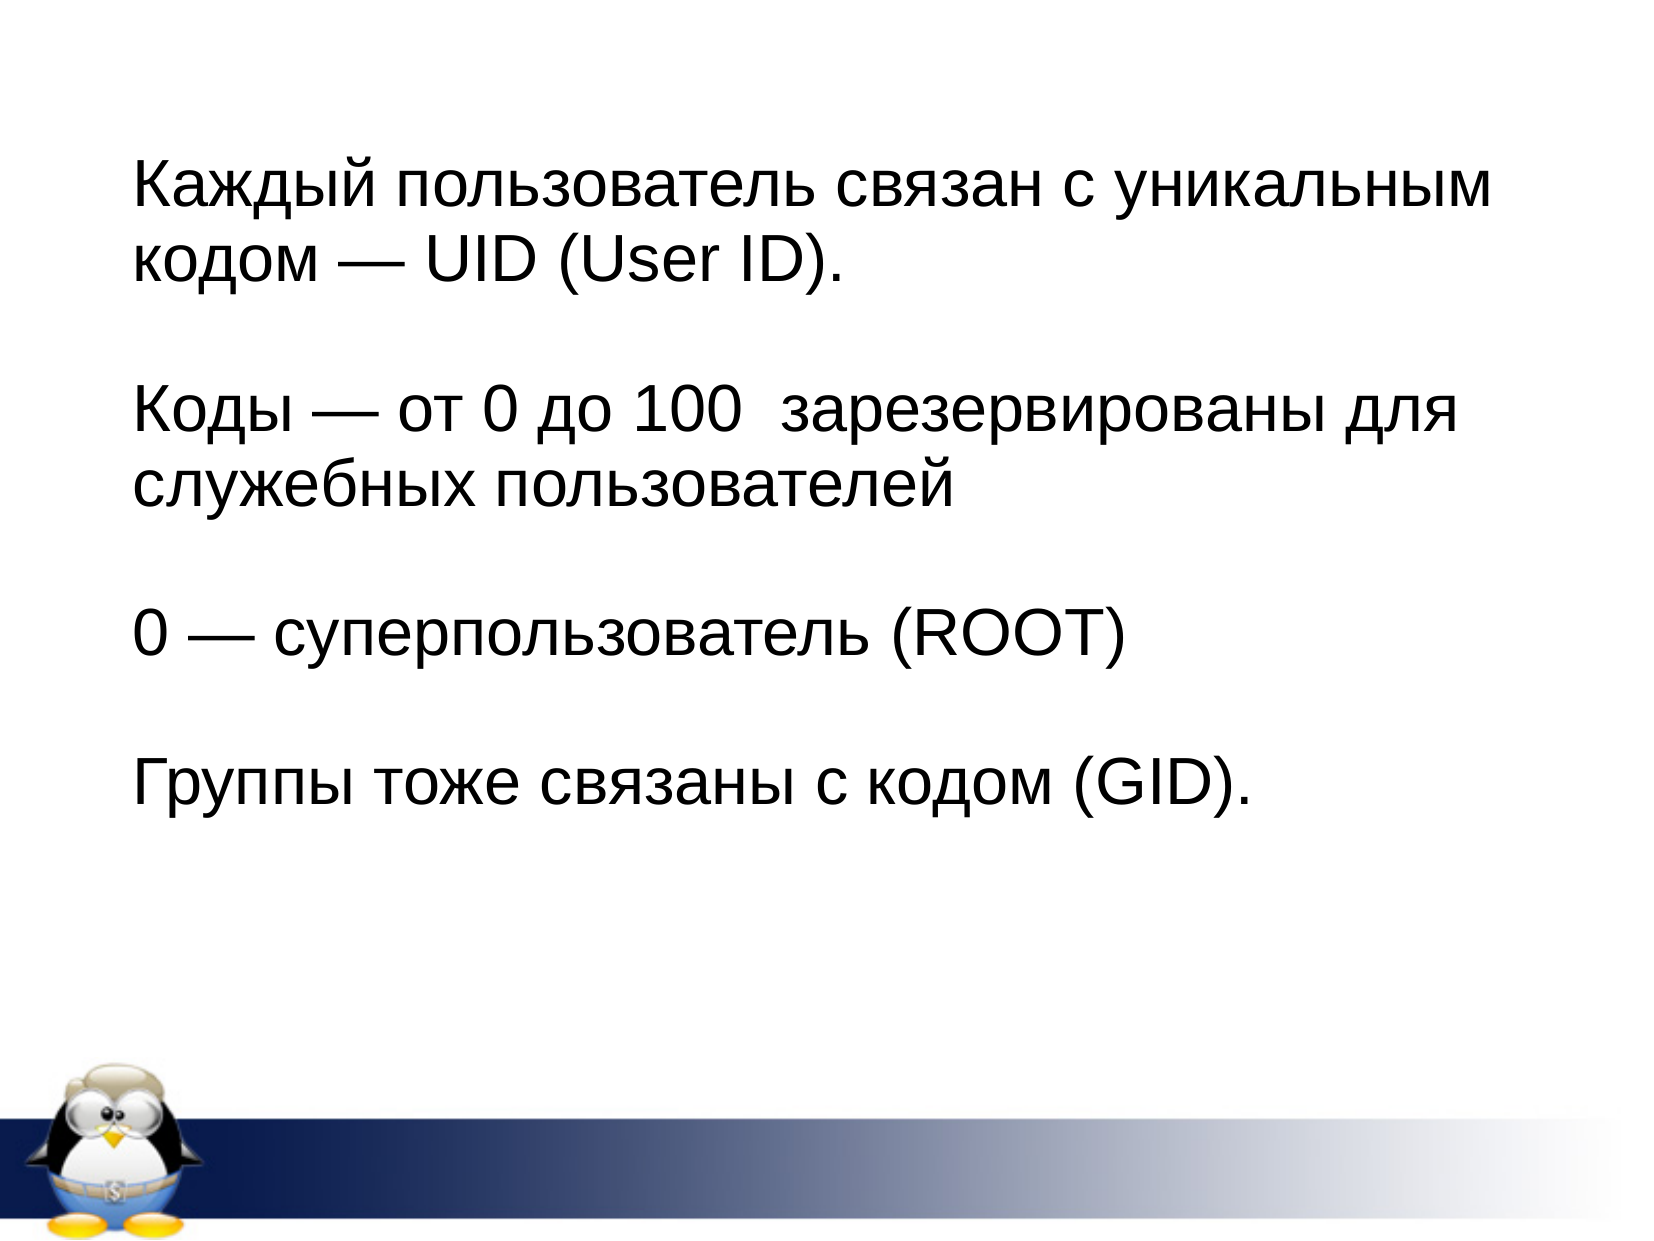

Каждый пользователь связан с уникальным
кодом — UID (User ID).
Коды — от 0 до 100 зарезервированы для
служебных пользователей
0 — суперпользователь (ROOT)
Группы тоже связаны с кодом (GID).